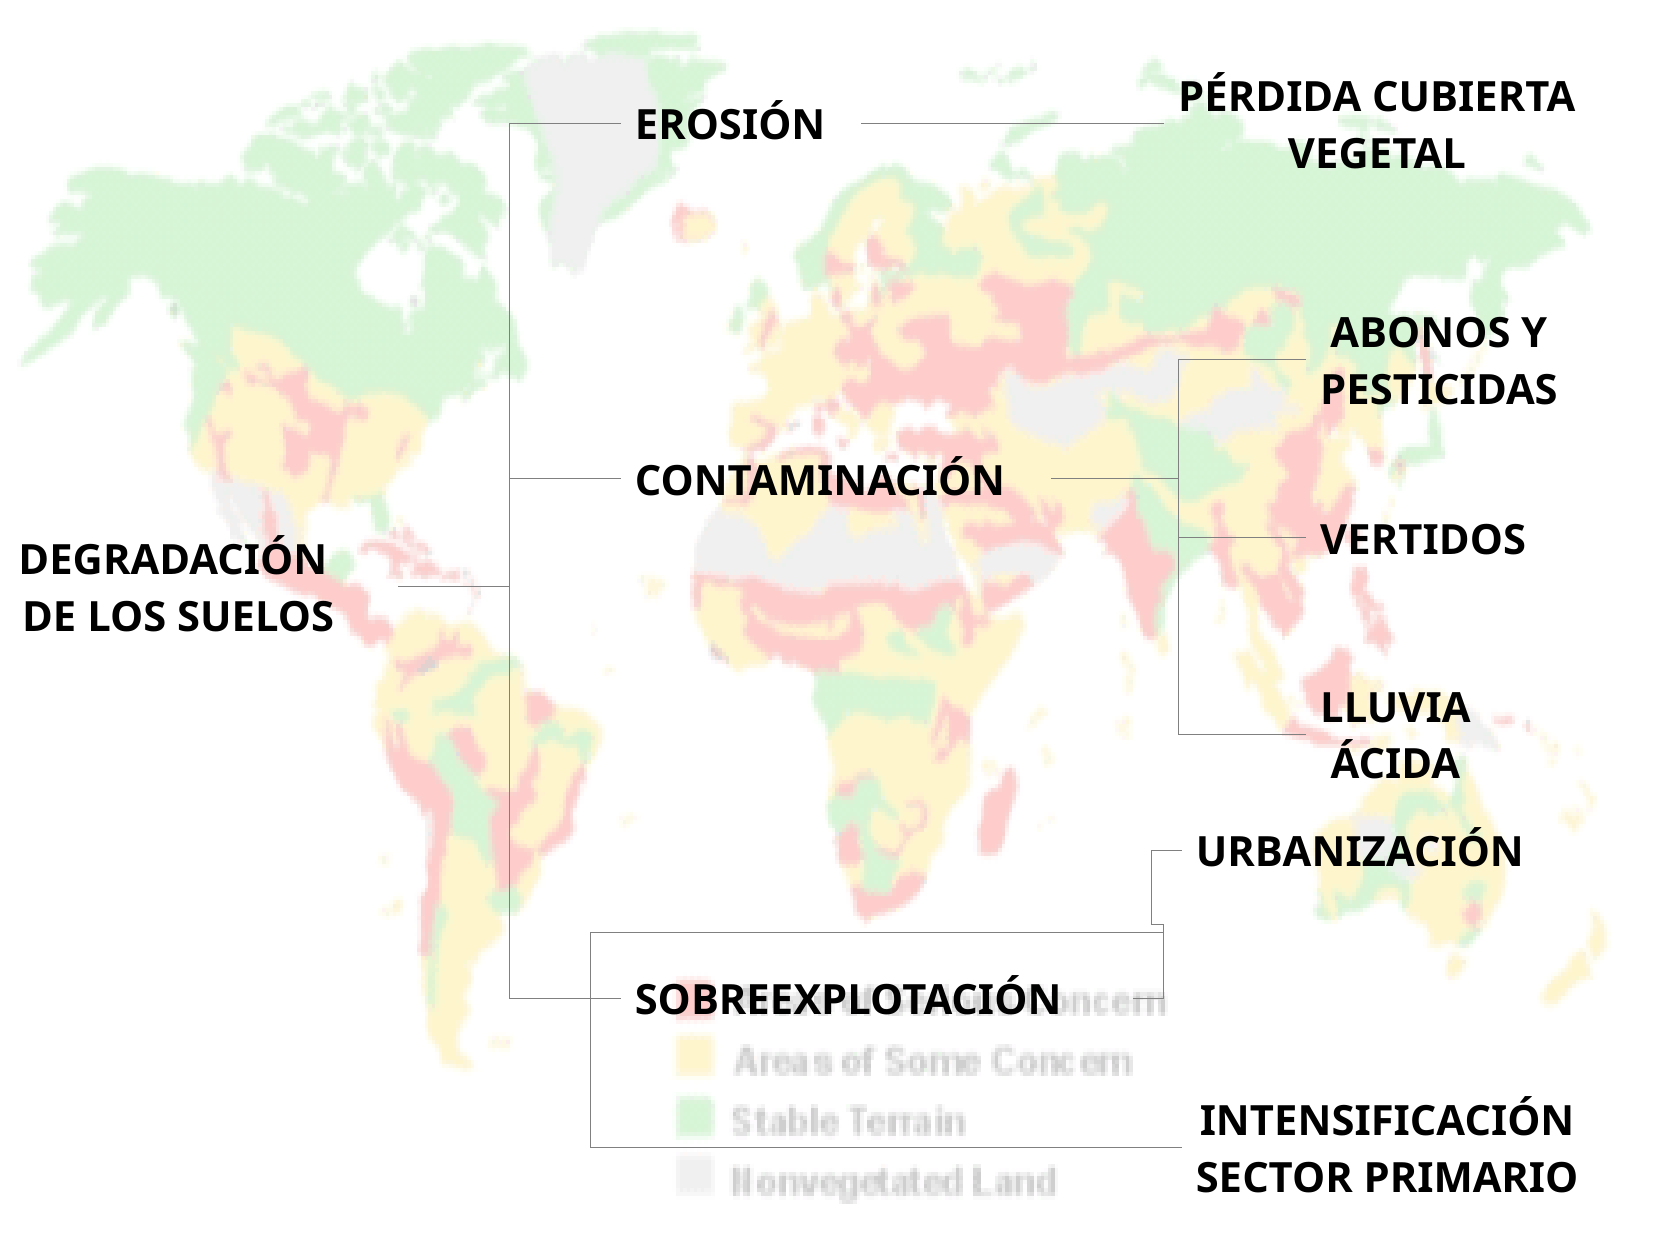

PÉRDIDA CUBIERTA
VEGETAL
EROSIÓN
ABONOS Y
PESTICIDAS
CONTAMINACIÓN
VERTIDOS
DEGRADACIÓN
DE LOS SUELOS
LLUVIA
ÁCIDA
URBANIZACIÓN
SOBREEXPLOTACIÓN
INTENSIFICACIÓN
SECTOR PRIMARIO